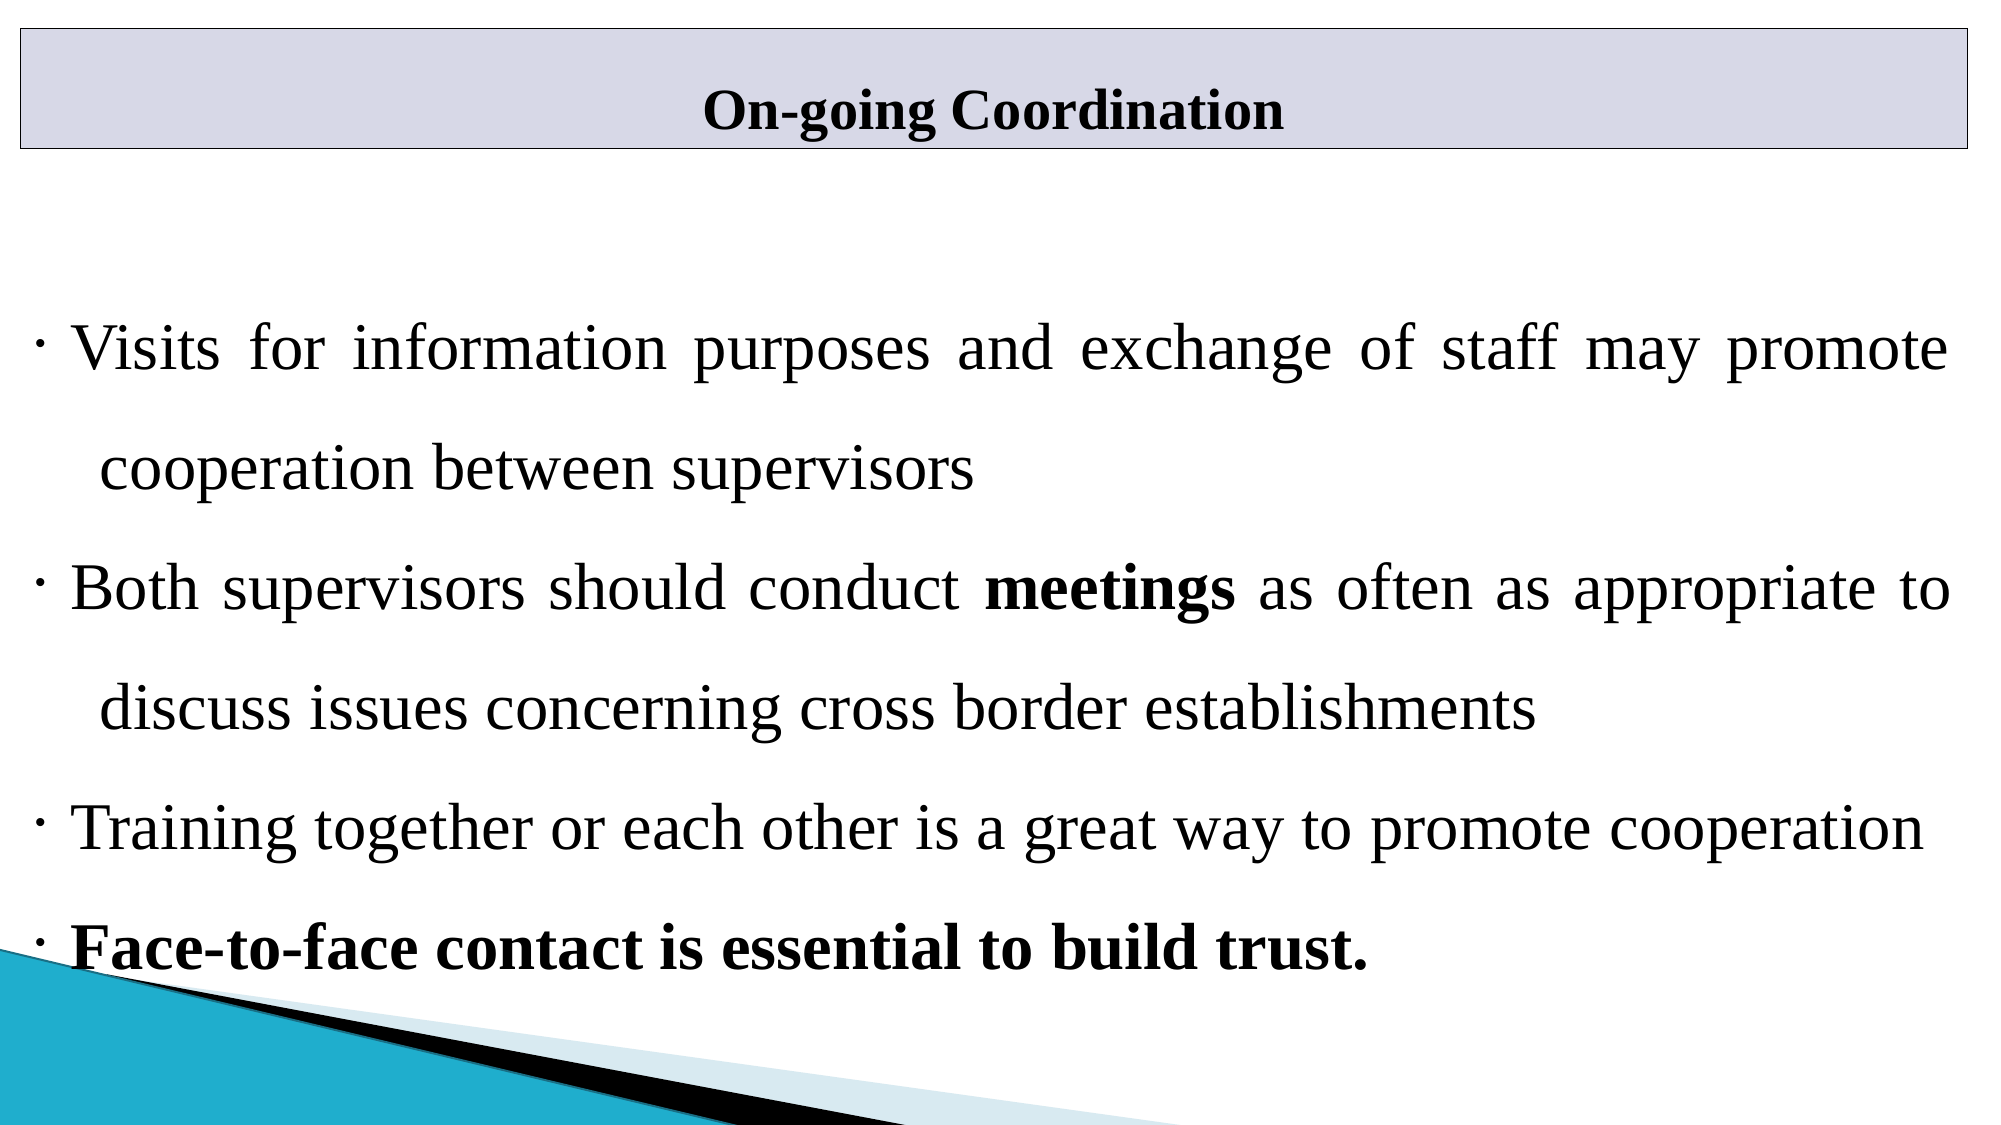

On-going Coordination
Visits for information purposes and exchange of staff may promote cooperation between supervisors
Both supervisors should conduct meetings as often as appropriate to discuss issues concerning cross border establishments
Training together or each other is a great way to promote cooperation
Face-to-face contact is essential to build trust.